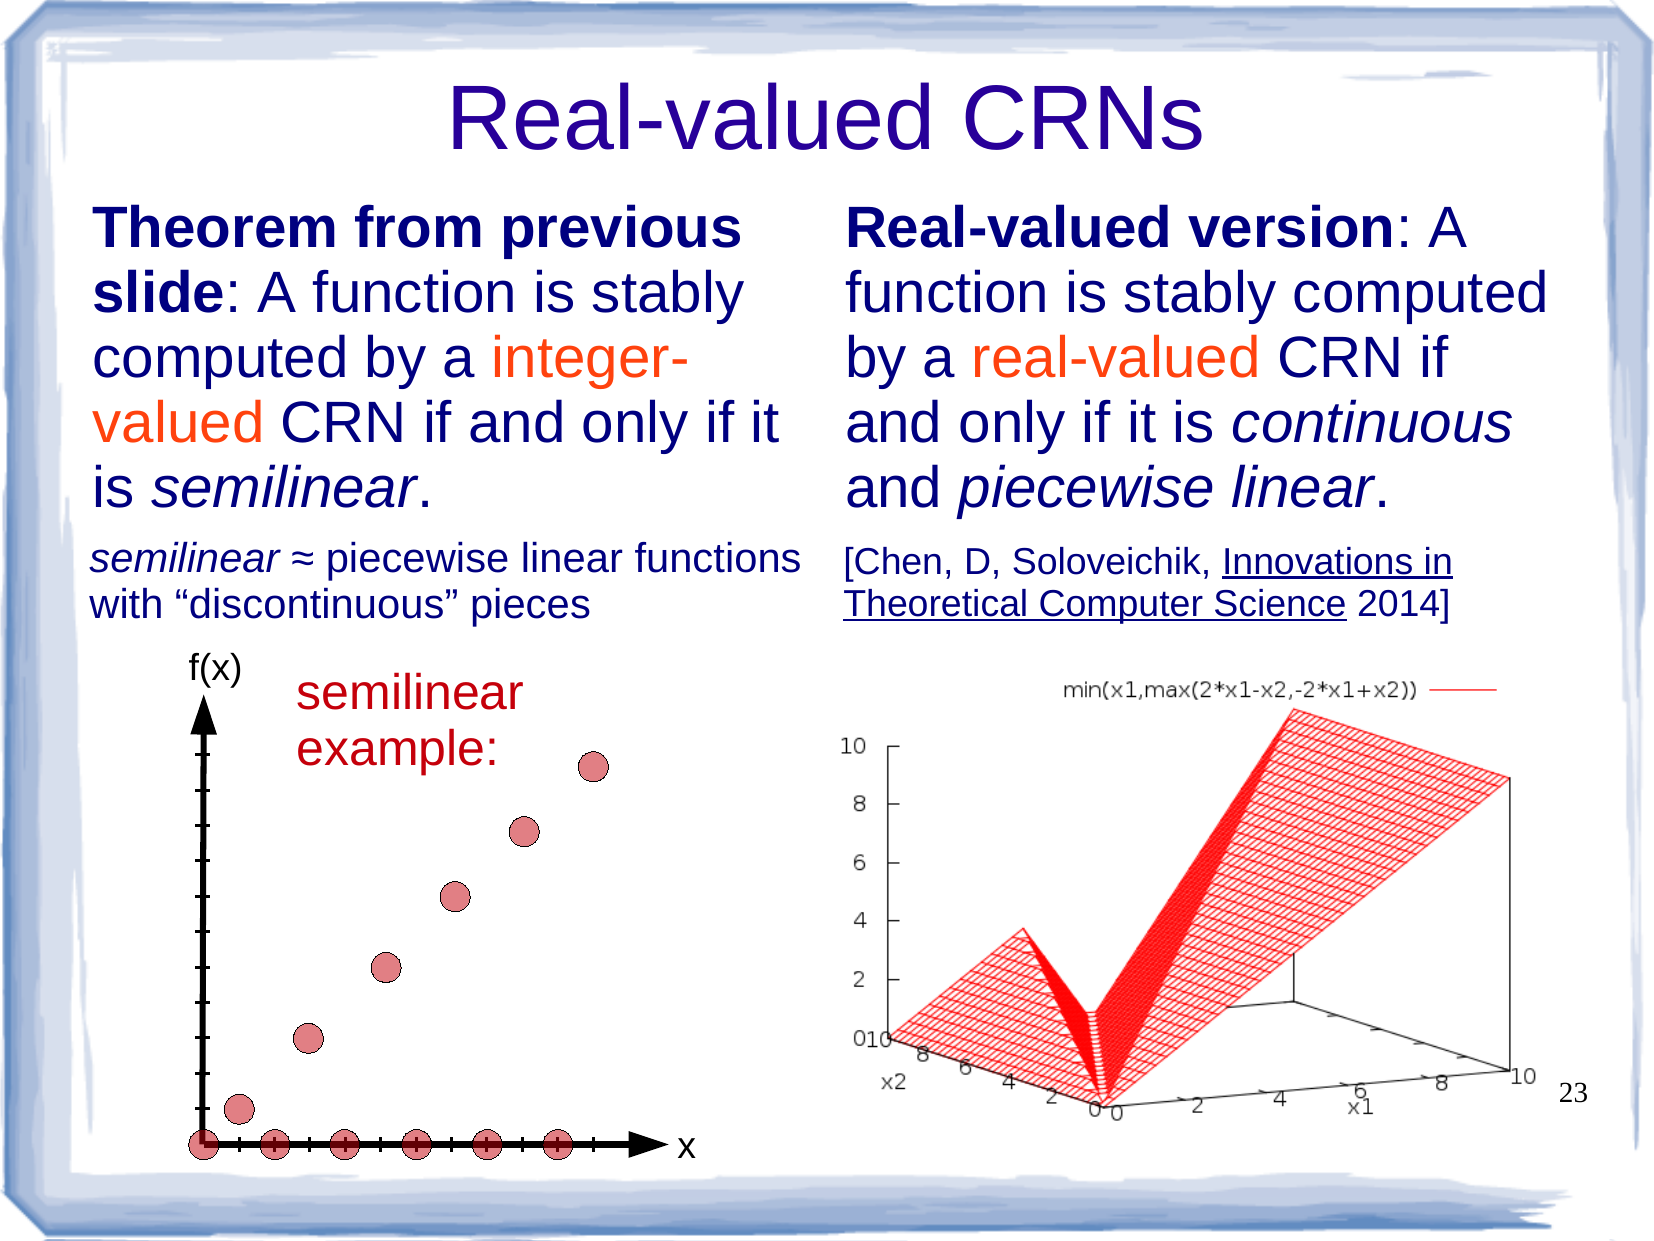

# Real-valued CRNs
Theorem from previous slide: A function is stably computed by a integer-valued CRN if and only if it is semilinear.
Real-valued version: A function is stably computed by a real-valued CRN if and only if it is continuous and piecewise linear.
semilinear ≈ piecewise linear functions with “discontinuous” pieces
[Chen, D, Soloveichik, Innovations in Theoretical Computer Science 2014]
f(x)
semilinear example:
x
23